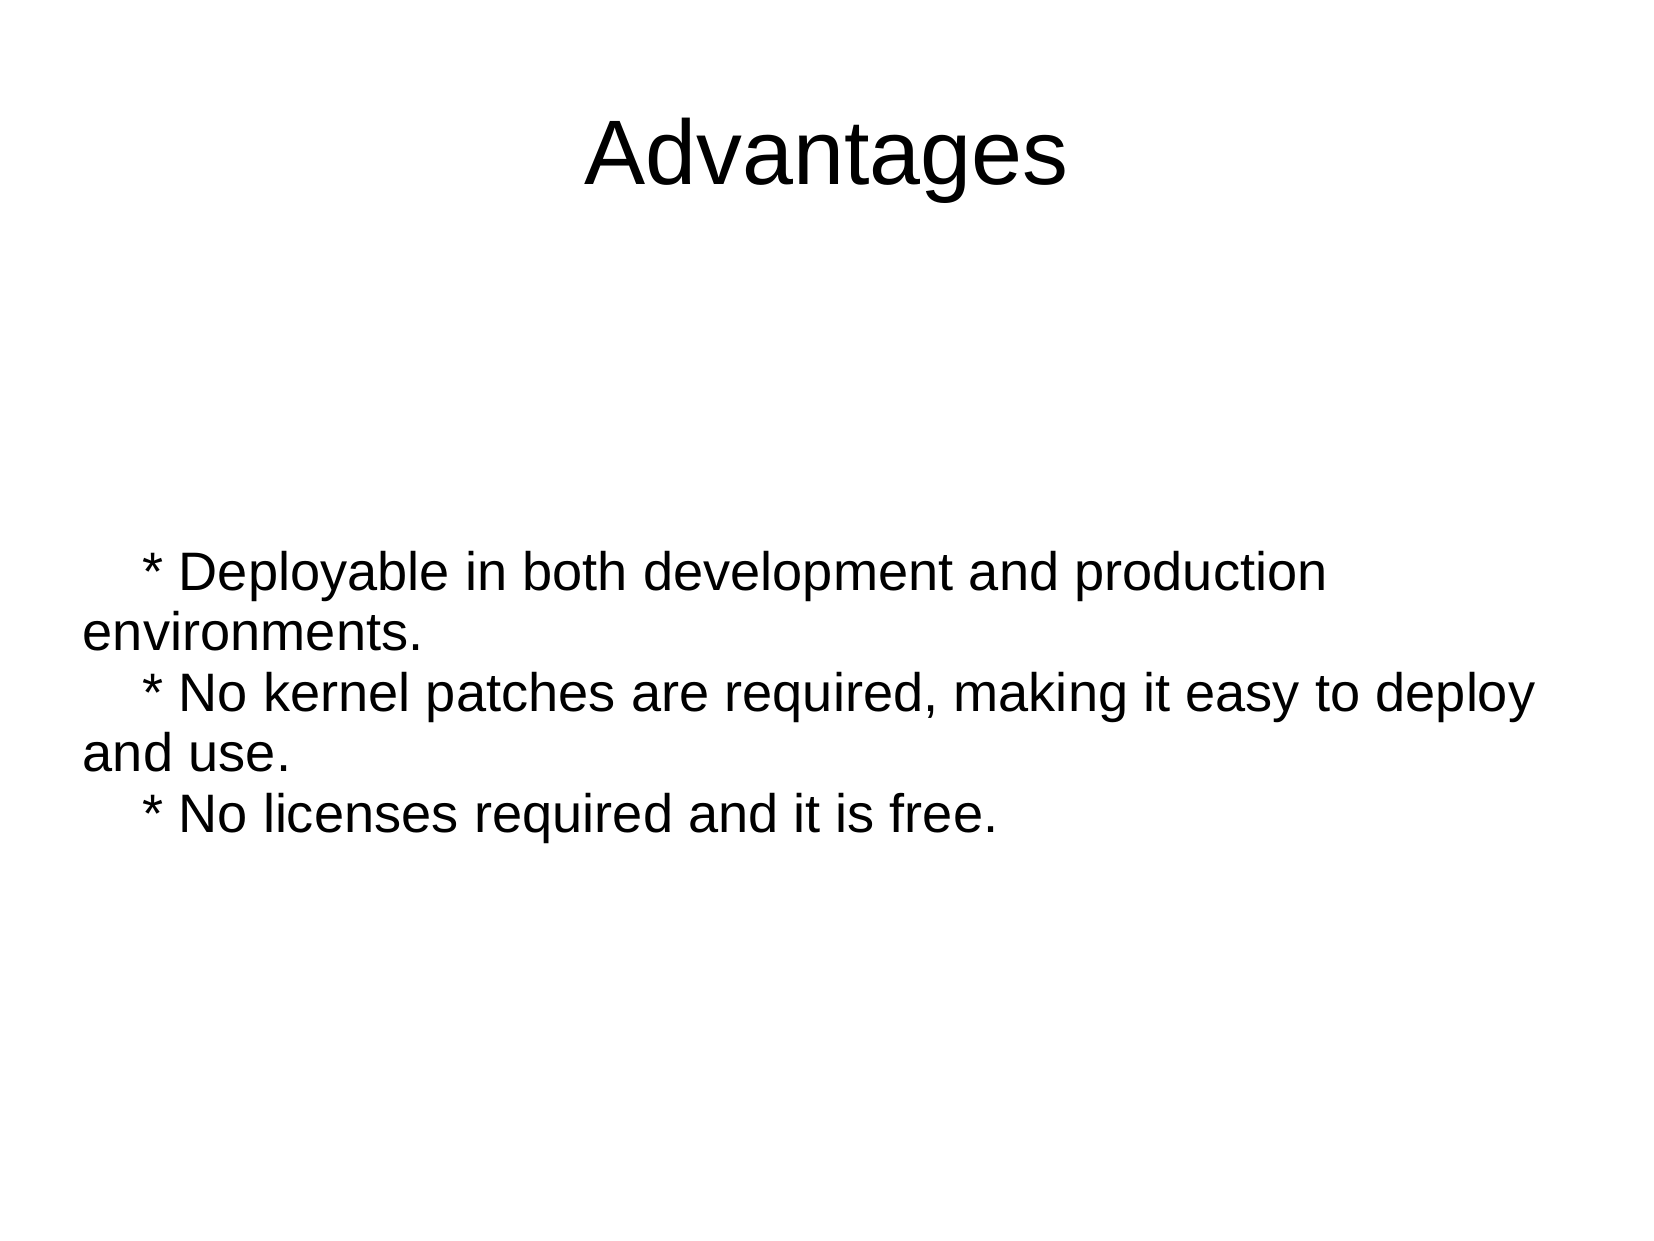

# Advantages
 * Deployable in both development and production 	 environments.
 * No kernel patches are required, making it easy to deploy and use.
 * No licenses required and it is free.